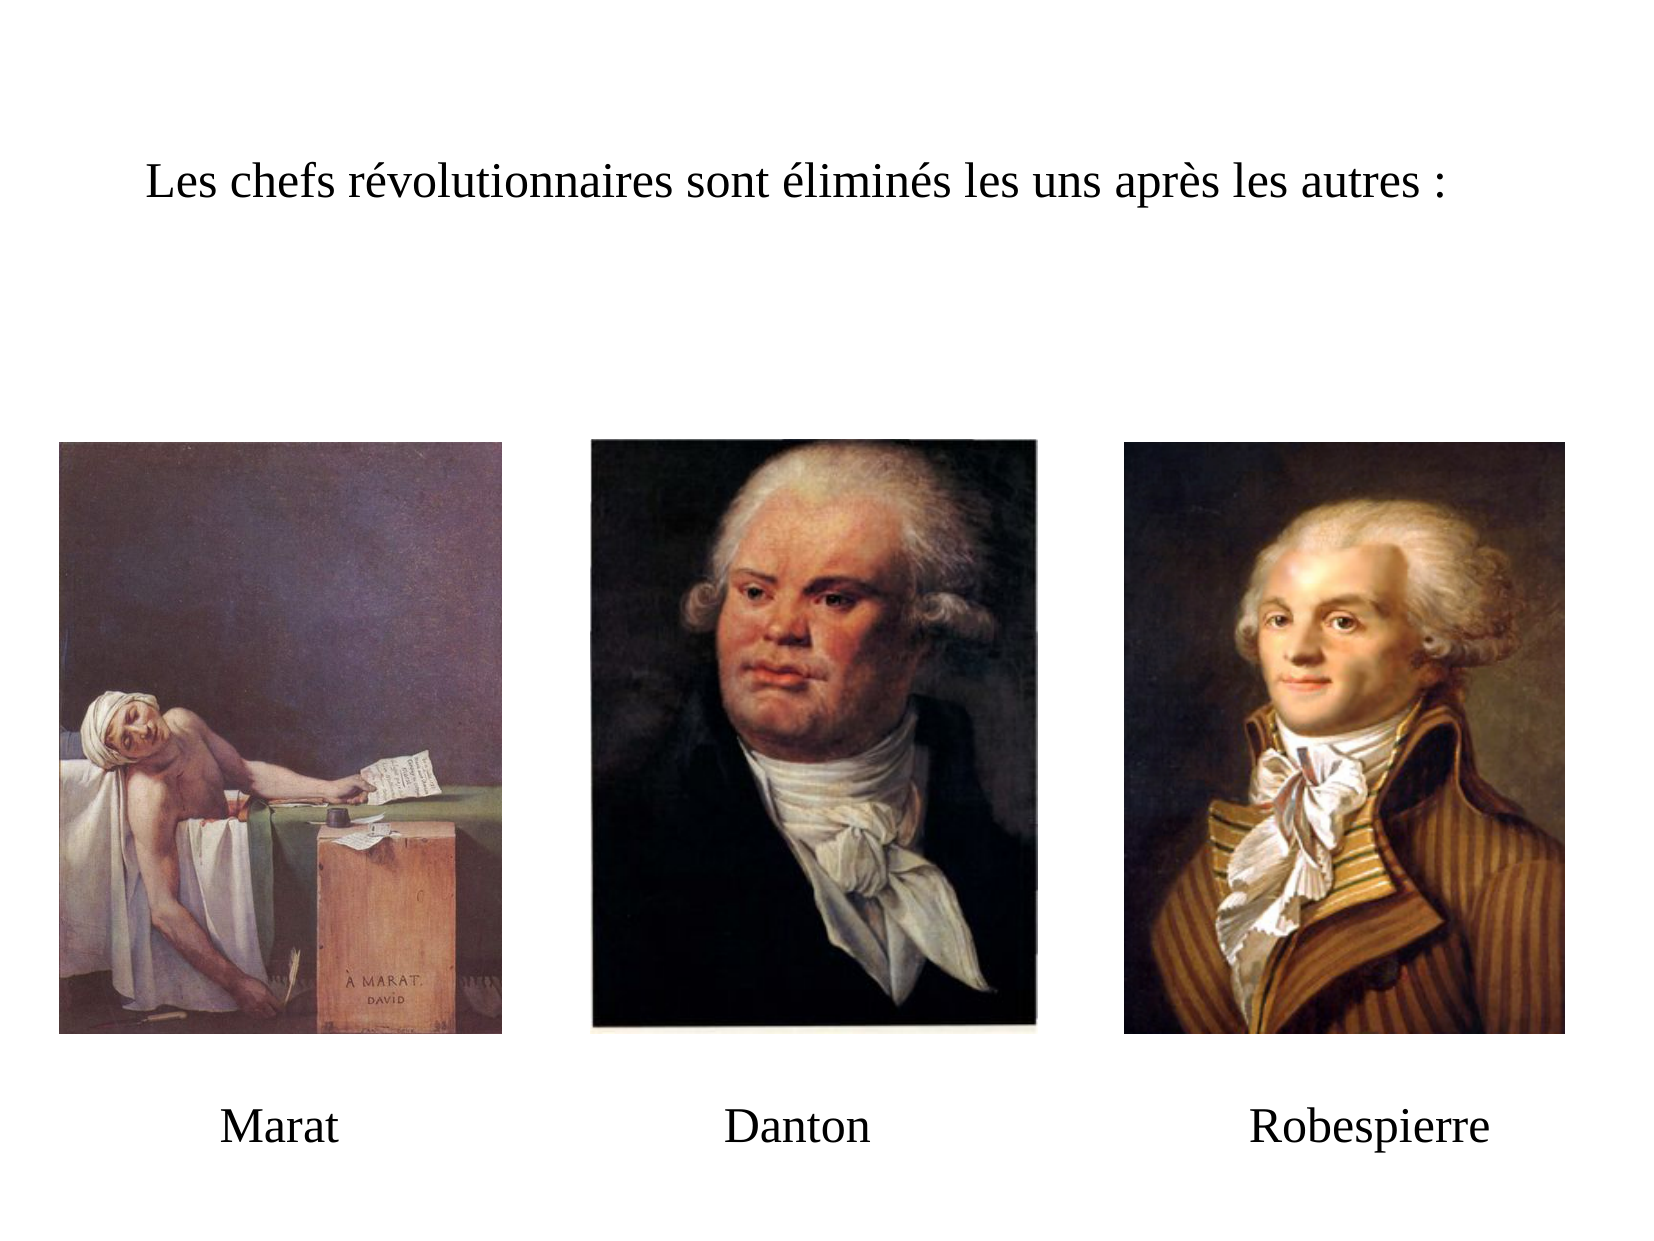

Les chefs révolutionnaires sont éliminés les uns après les autres :
Marat
Danton
Robespierre